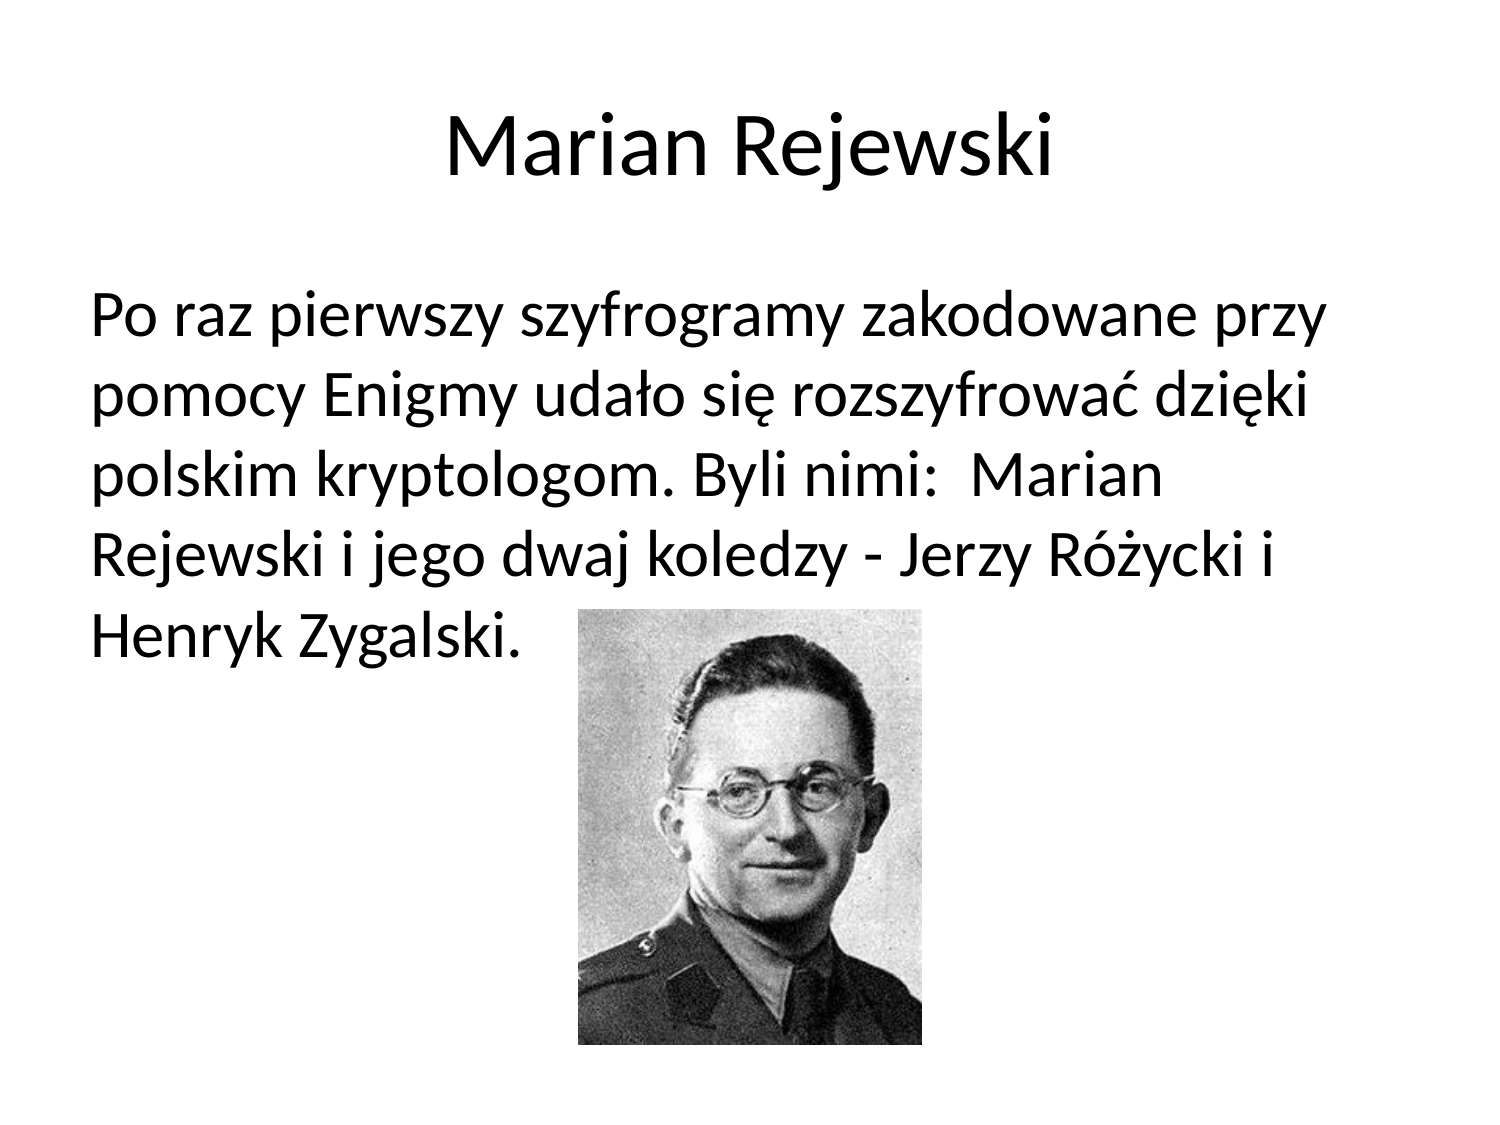

# Marian Rejewski
Po raz pierwszy szyfrogramy zakodowane przy pomocy Enigmy udało się rozszyfrować dzięki polskim kryptologom. Byli nimi: Marian Rejewski i jego dwaj koledzy - Jerzy Różycki i Henryk Zygalski.